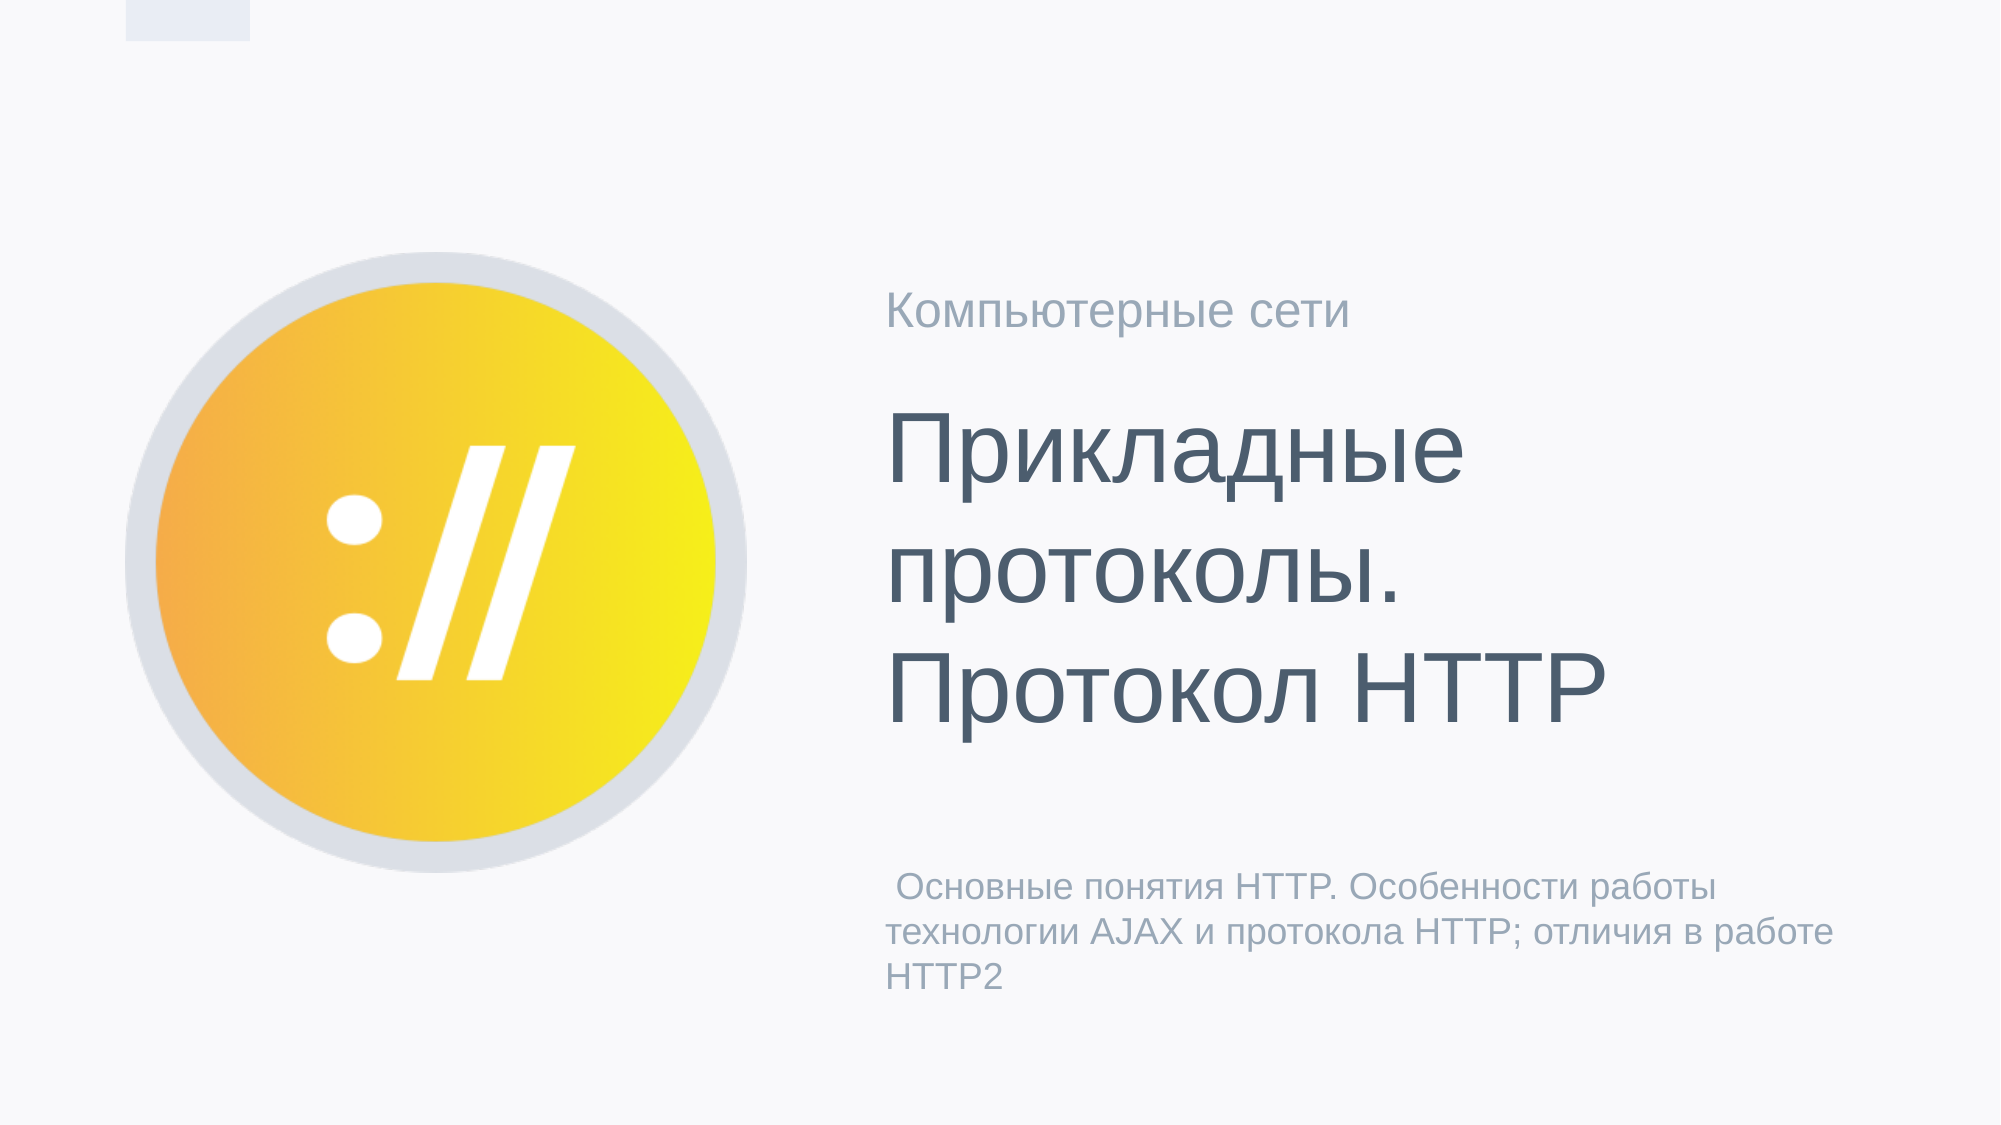

Компьютерные сети
# Прикладные протоколы. Протокол HTTP
 Основные понятия HTTP. Особенности работы технологии AJAX и протокола HTTP; отличия в работе HTTP2